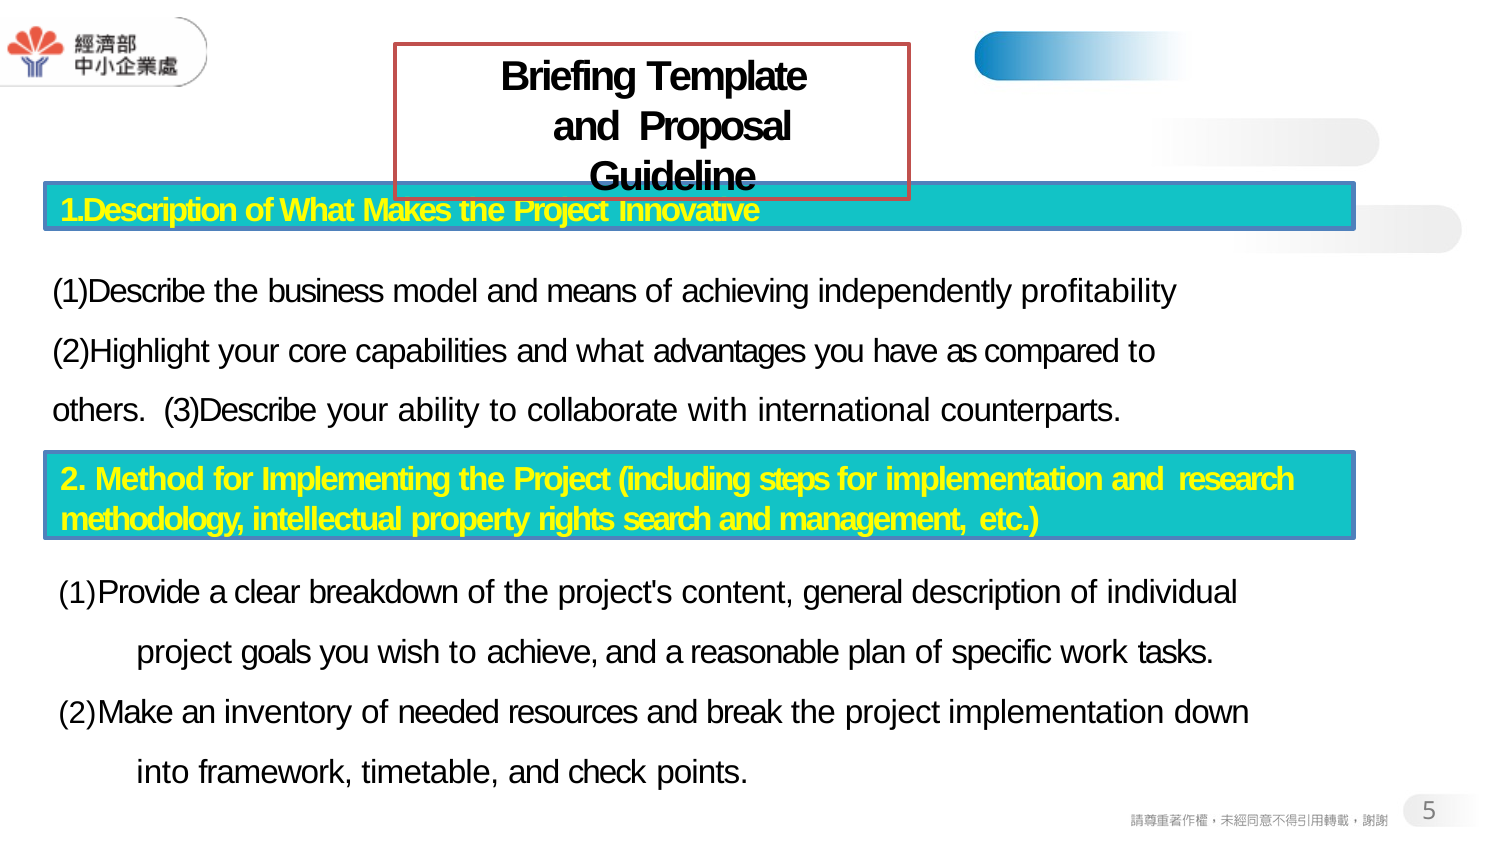

# Briefing Template and Proposal Guideline
1.Description of What Makes the Project Innovative
(1)Describe the business model and means of achieving independently profitability (2)Highlight your core capabilities and what advantages you have as compared to others. (3)Describe your ability to collaborate with international counterparts.
2. Method for Implementing the Project (including steps for implementation and research methodology, intellectual property rights search and management, etc.)
Provide a clear breakdown of the project's content, general description of individual project goals you wish to achieve, and a reasonable plan of specific work tasks.
Make an inventory of needed resources and break the project implementation down into framework, timetable, and check points.